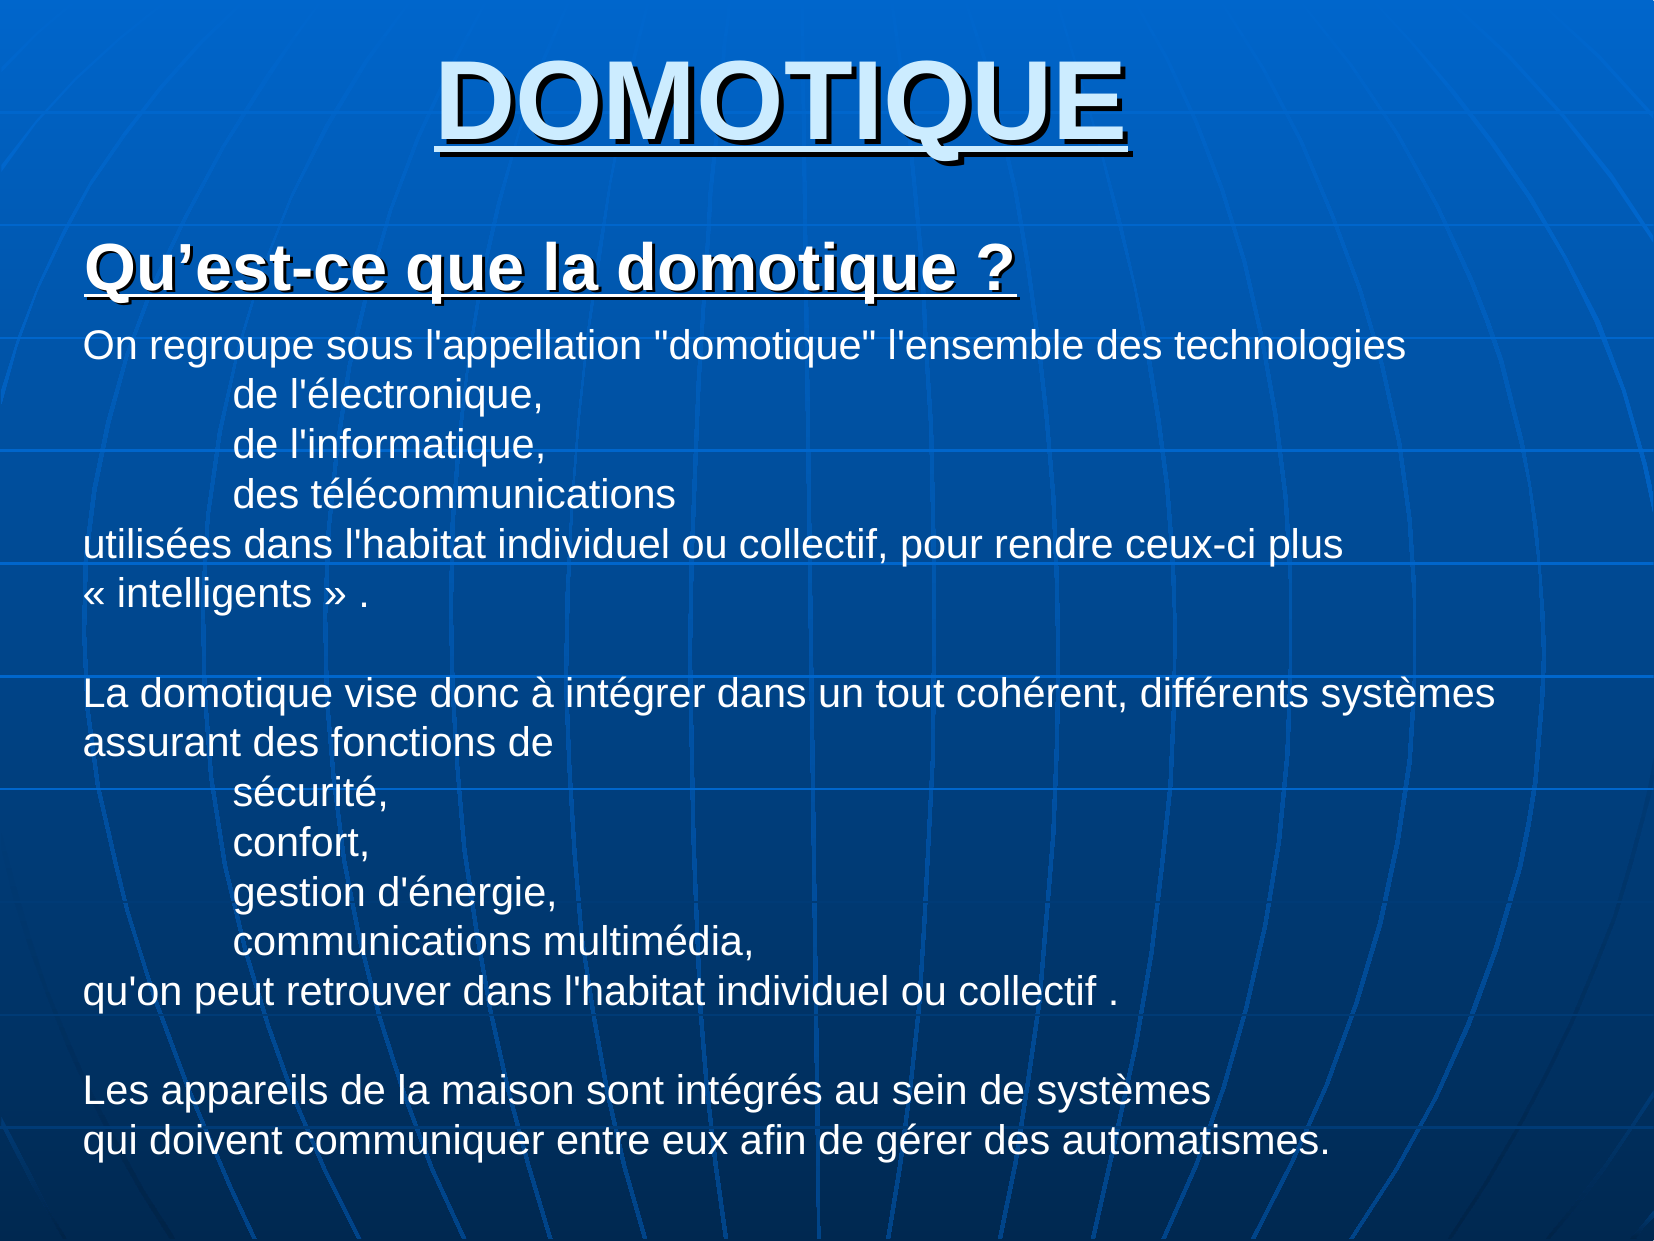

# DOMOTIQUE
Qu’est-ce que la domotique ?
On regroupe sous l'appellation "domotique" l'ensemble des technologies
 	de l'électronique,
	de l'informatique,
	des télécommunications
utilisées dans l'habitat individuel ou collectif, pour rendre ceux-ci plus « intelligents » .
La domotique vise donc à intégrer dans un tout cohérent, différents systèmes assurant des fonctions de
	sécurité,
	confort,
	gestion d'énergie,
	communications multimédia,
qu'on peut retrouver dans l'habitat individuel ou collectif .
Les appareils de la maison sont intégrés au sein de systèmes
qui doivent communiquer entre eux afin de gérer des automatismes.